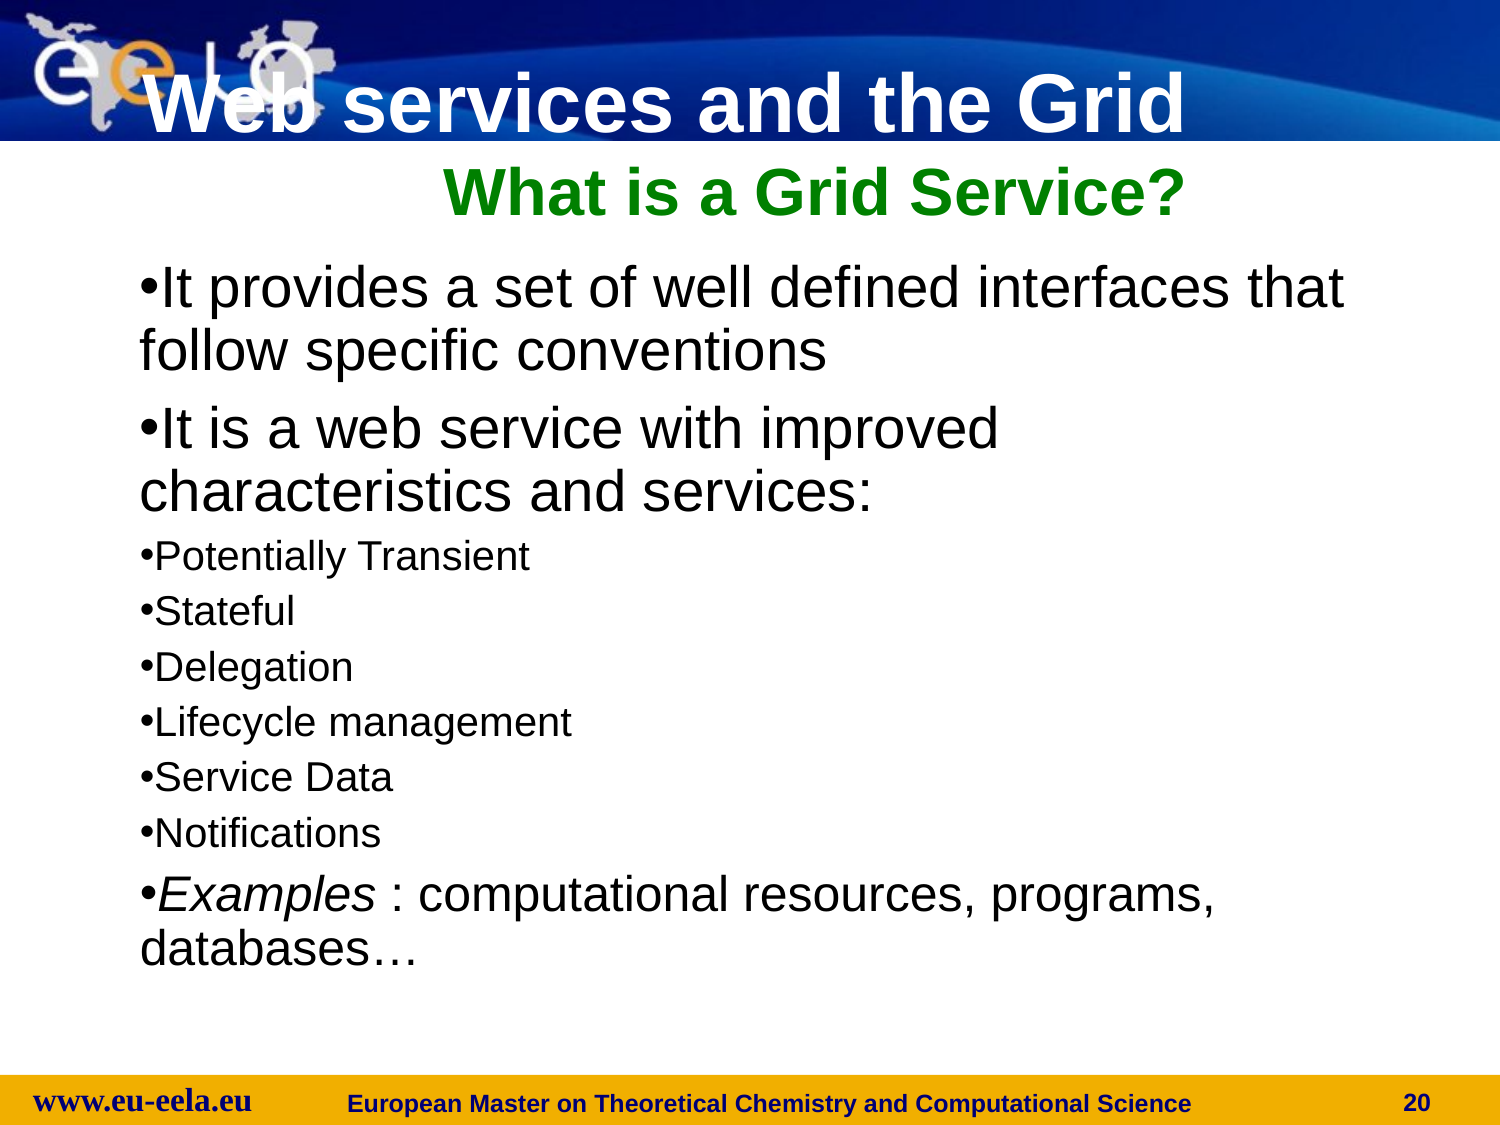

# Web services and the Grid What is a Grid Service?
It provides a set of well defined interfaces that follow specific conventions
It is a web service with improved characteristics and services:
Potentially Transient
Stateful
Delegation
Lifecycle management
Service Data
Notifications
Examples : computational resources, programs, databases…
European Master on Theoretical Chemistry and Computational Science